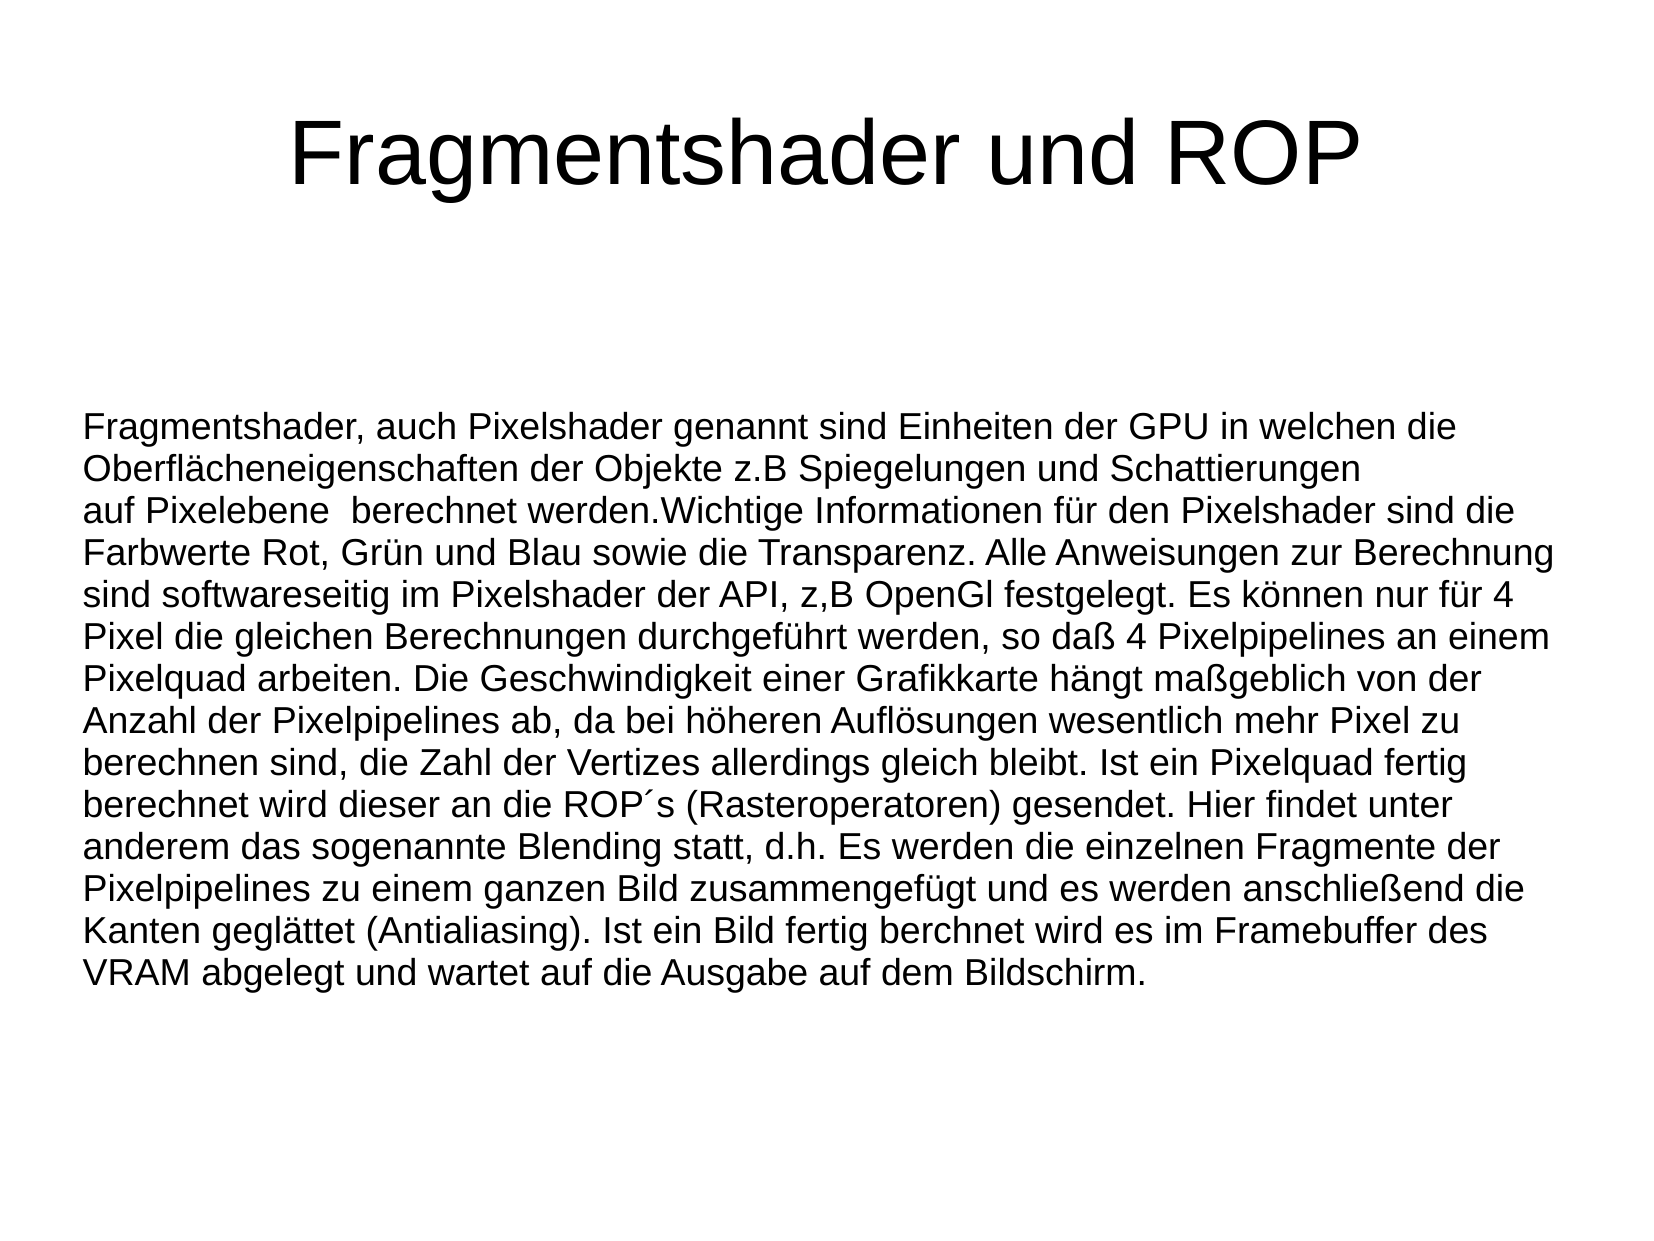

# Fragmentshader und ROP
Fragmentshader, auch Pixelshader genannt sind Einheiten der GPU in welchen die Oberflächeneigenschaften der Objekte z.B Spiegelungen und Schattierungen
auf Pixelebene berechnet werden.Wichtige Informationen für den Pixelshader sind die Farbwerte Rot, Grün und Blau sowie die Transparenz. Alle Anweisungen zur Berechnung sind softwareseitig im Pixelshader der API, z,B OpenGl festgelegt. Es können nur für 4 Pixel die gleichen Berechnungen durchgeführt werden, so daß 4 Pixelpipelines an einem Pixelquad arbeiten. Die Geschwindigkeit einer Grafikkarte hängt maßgeblich von der Anzahl der Pixelpipelines ab, da bei höheren Auflösungen wesentlich mehr Pixel zu berechnen sind, die Zahl der Vertizes allerdings gleich bleibt. Ist ein Pixelquad fertig berechnet wird dieser an die ROP´s (Rasteroperatoren) gesendet. Hier findet unter anderem das sogenannte Blending statt, d.h. Es werden die einzelnen Fragmente der Pixelpipelines zu einem ganzen Bild zusammengefügt und es werden anschließend die Kanten geglättet (Antialiasing). Ist ein Bild fertig berchnet wird es im Framebuffer des VRAM abgelegt und wartet auf die Ausgabe auf dem Bildschirm.